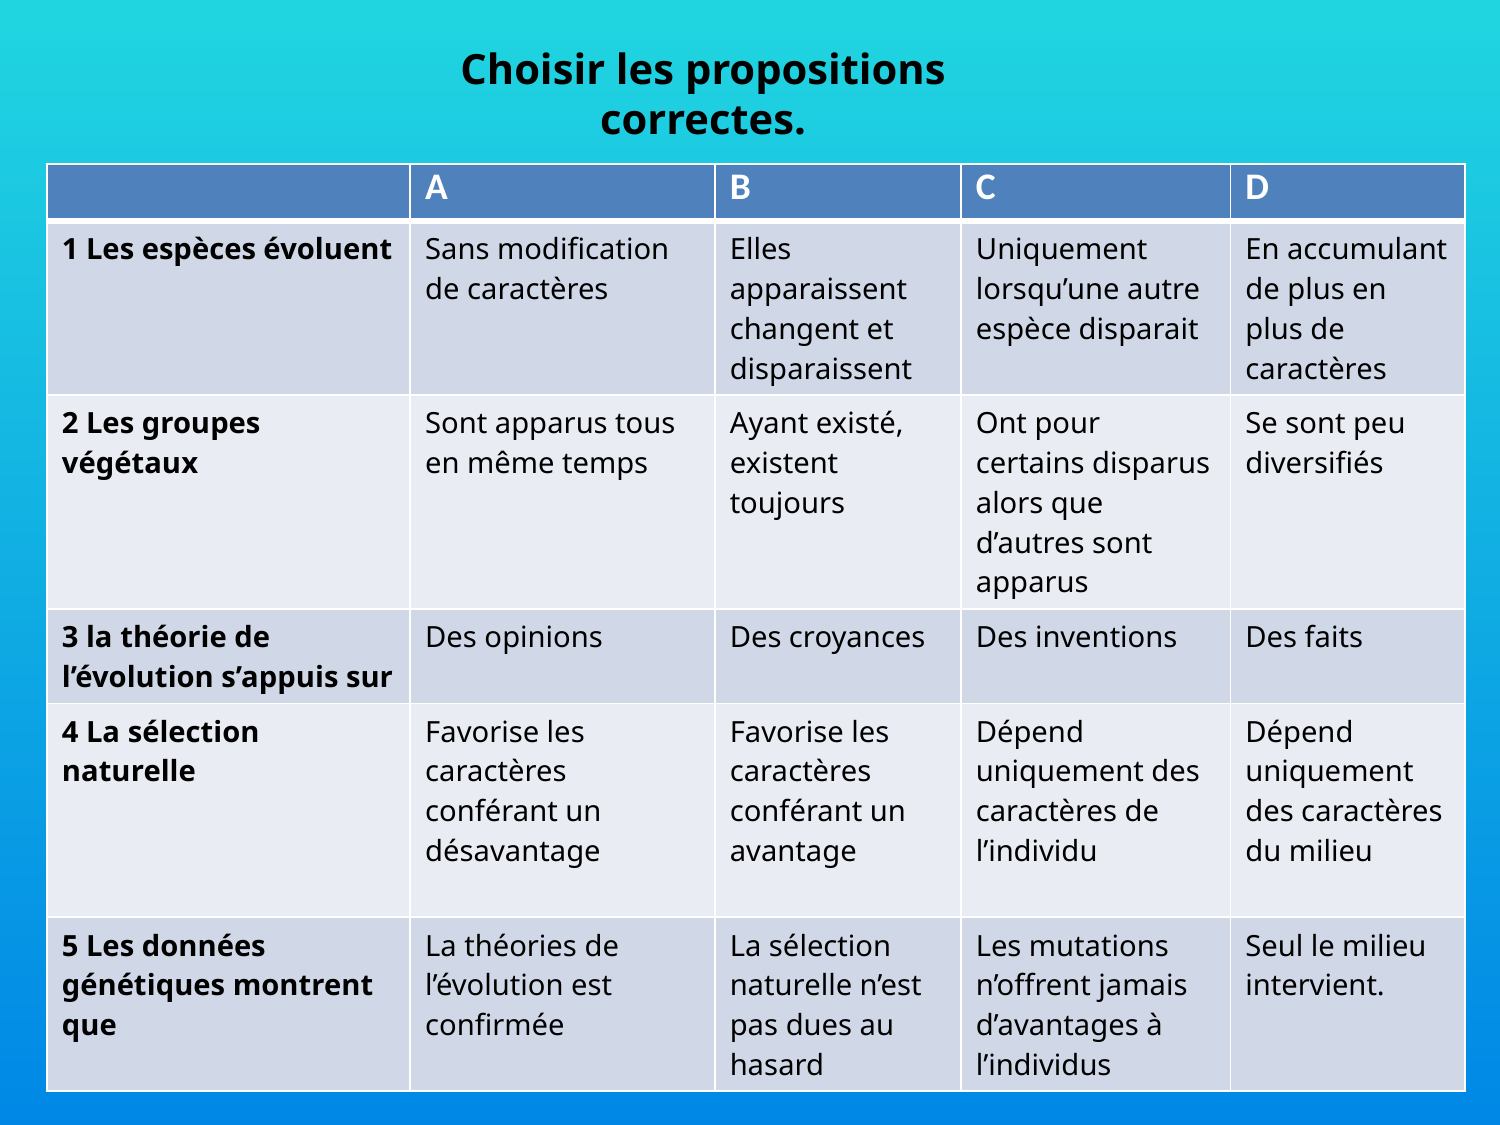

Choisir les propositions correctes.
| | A | B | C | D |
| --- | --- | --- | --- | --- |
| 1 Les espèces évoluent | Sans modification de caractères | Elles apparaissent changent et disparaissent | Uniquement lorsqu’une autre espèce disparait | En accumulant de plus en plus de caractères |
| 2 Les groupes végétaux | Sont apparus tous en même temps | Ayant existé, existent toujours | Ont pour certains disparus alors que d’autres sont apparus | Se sont peu diversifiés |
| 3 la théorie de l’évolution s’appuis sur | Des opinions | Des croyances | Des inventions | Des faits |
| 4 La sélection naturelle | Favorise les caractères conférant un désavantage | Favorise les caractères conférant un avantage | Dépend uniquement des caractères de l’individu | Dépend uniquement des caractères du milieu |
| 5 Les données génétiques montrent que | La théories de l’évolution est confirmée | La sélection naturelle n’est pas dues au hasard | Les mutations n’offrent jamais d’avantages à l’individus | Seul le milieu intervient. |